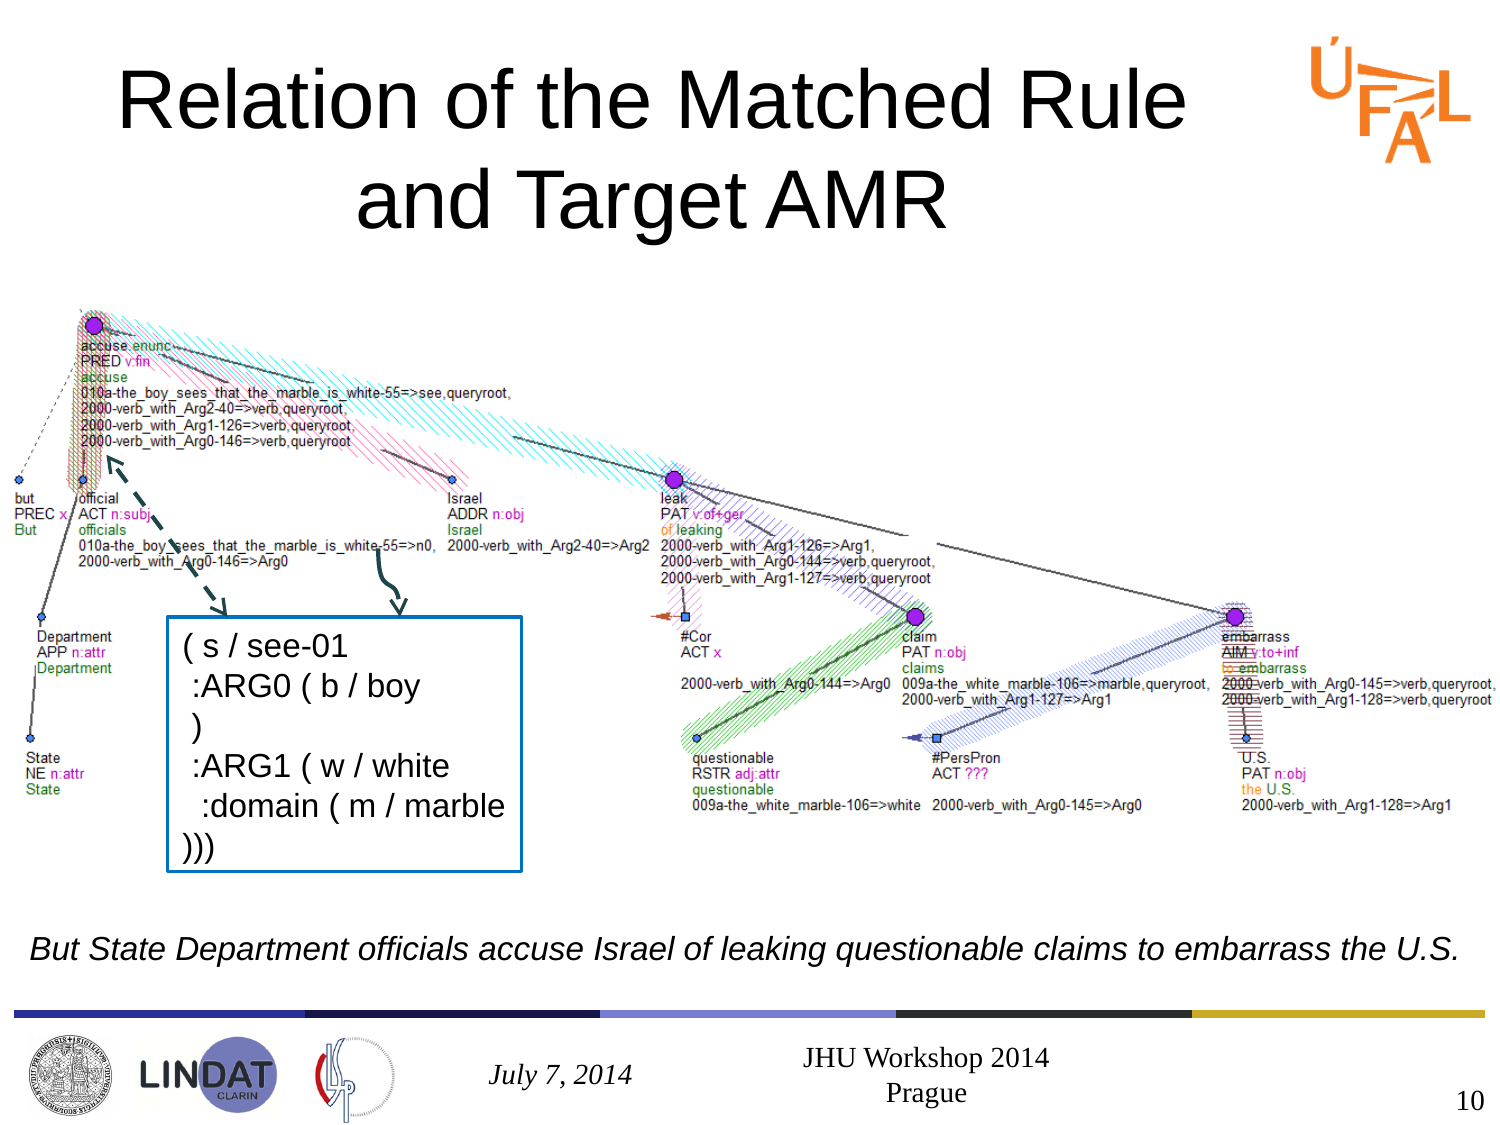

# Relation of the Matched Rule and Target AMR
( s / see-01
 :ARG0 ( b / boy
 )
 :ARG1 ( w / white
 :domain ( m / marble
)))
But State Department officials accuse Israel of leaking questionable claims to embarrass the U.S.
JHU Workshop 2014 Prague
July 7, 2014